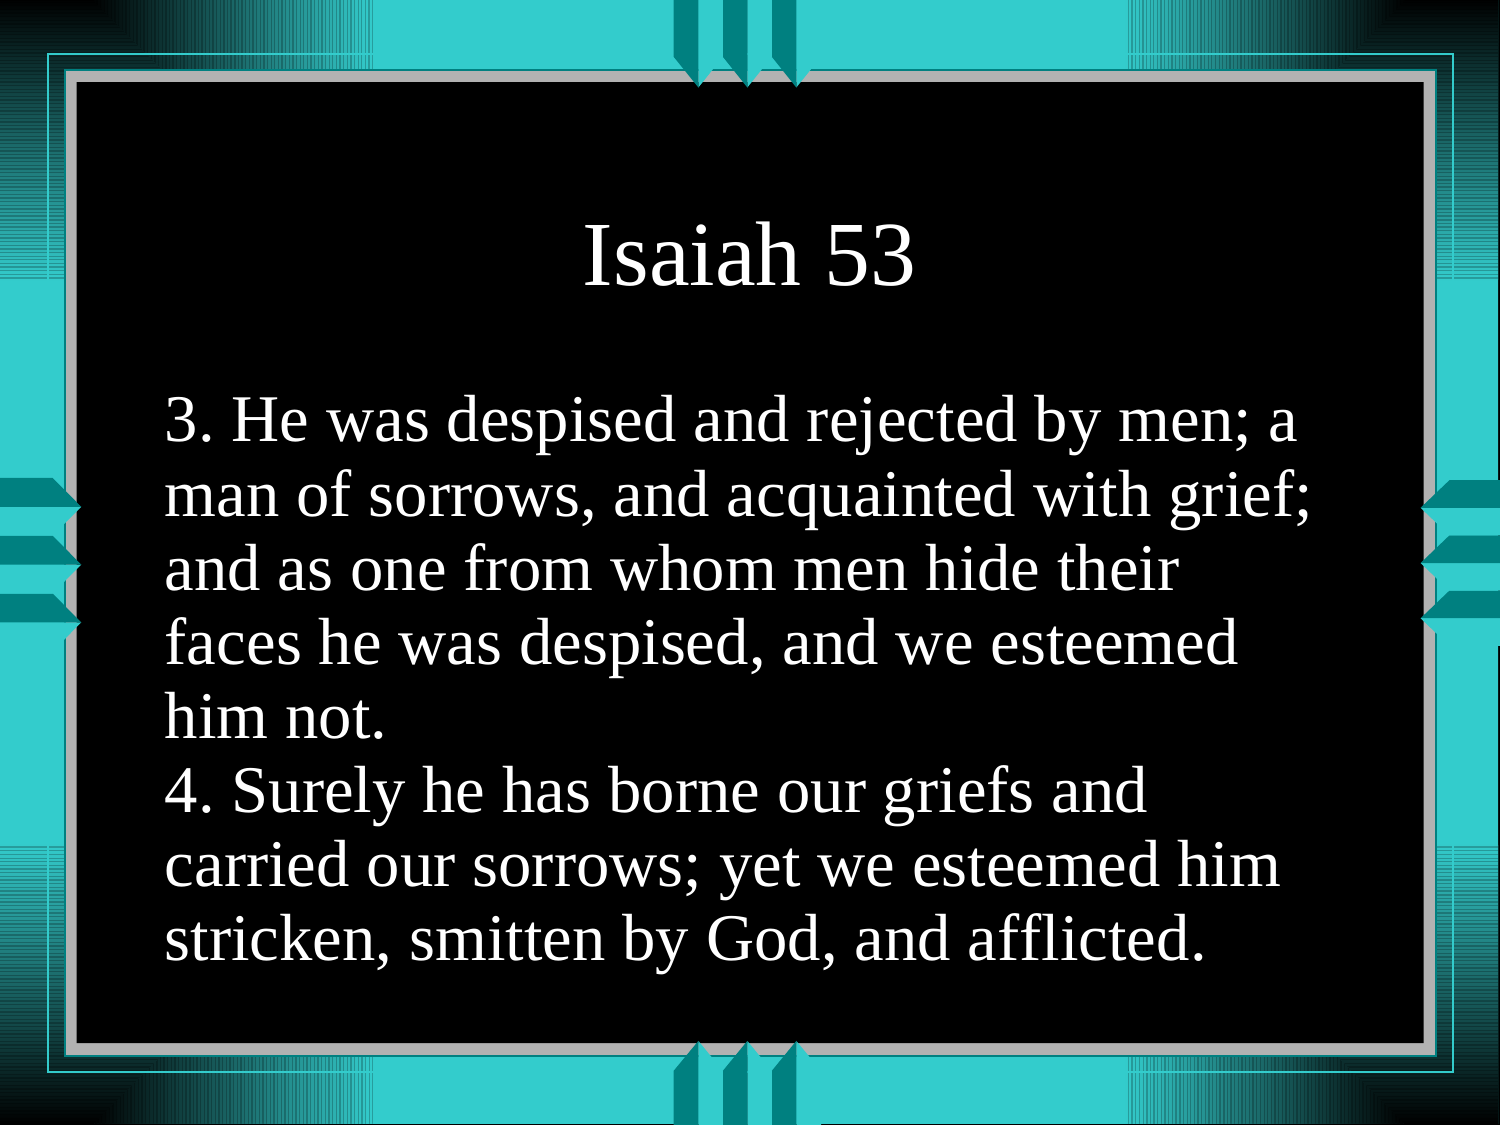

# Isaiah 53
3. He was despised and rejected by men; a man of sorrows, and acquainted with grief; and as one from whom men hide their faces he was despised, and we esteemed him not.
4. Surely he has borne our griefs and carried our sorrows; yet we esteemed him stricken, smitten by God, and afflicted.